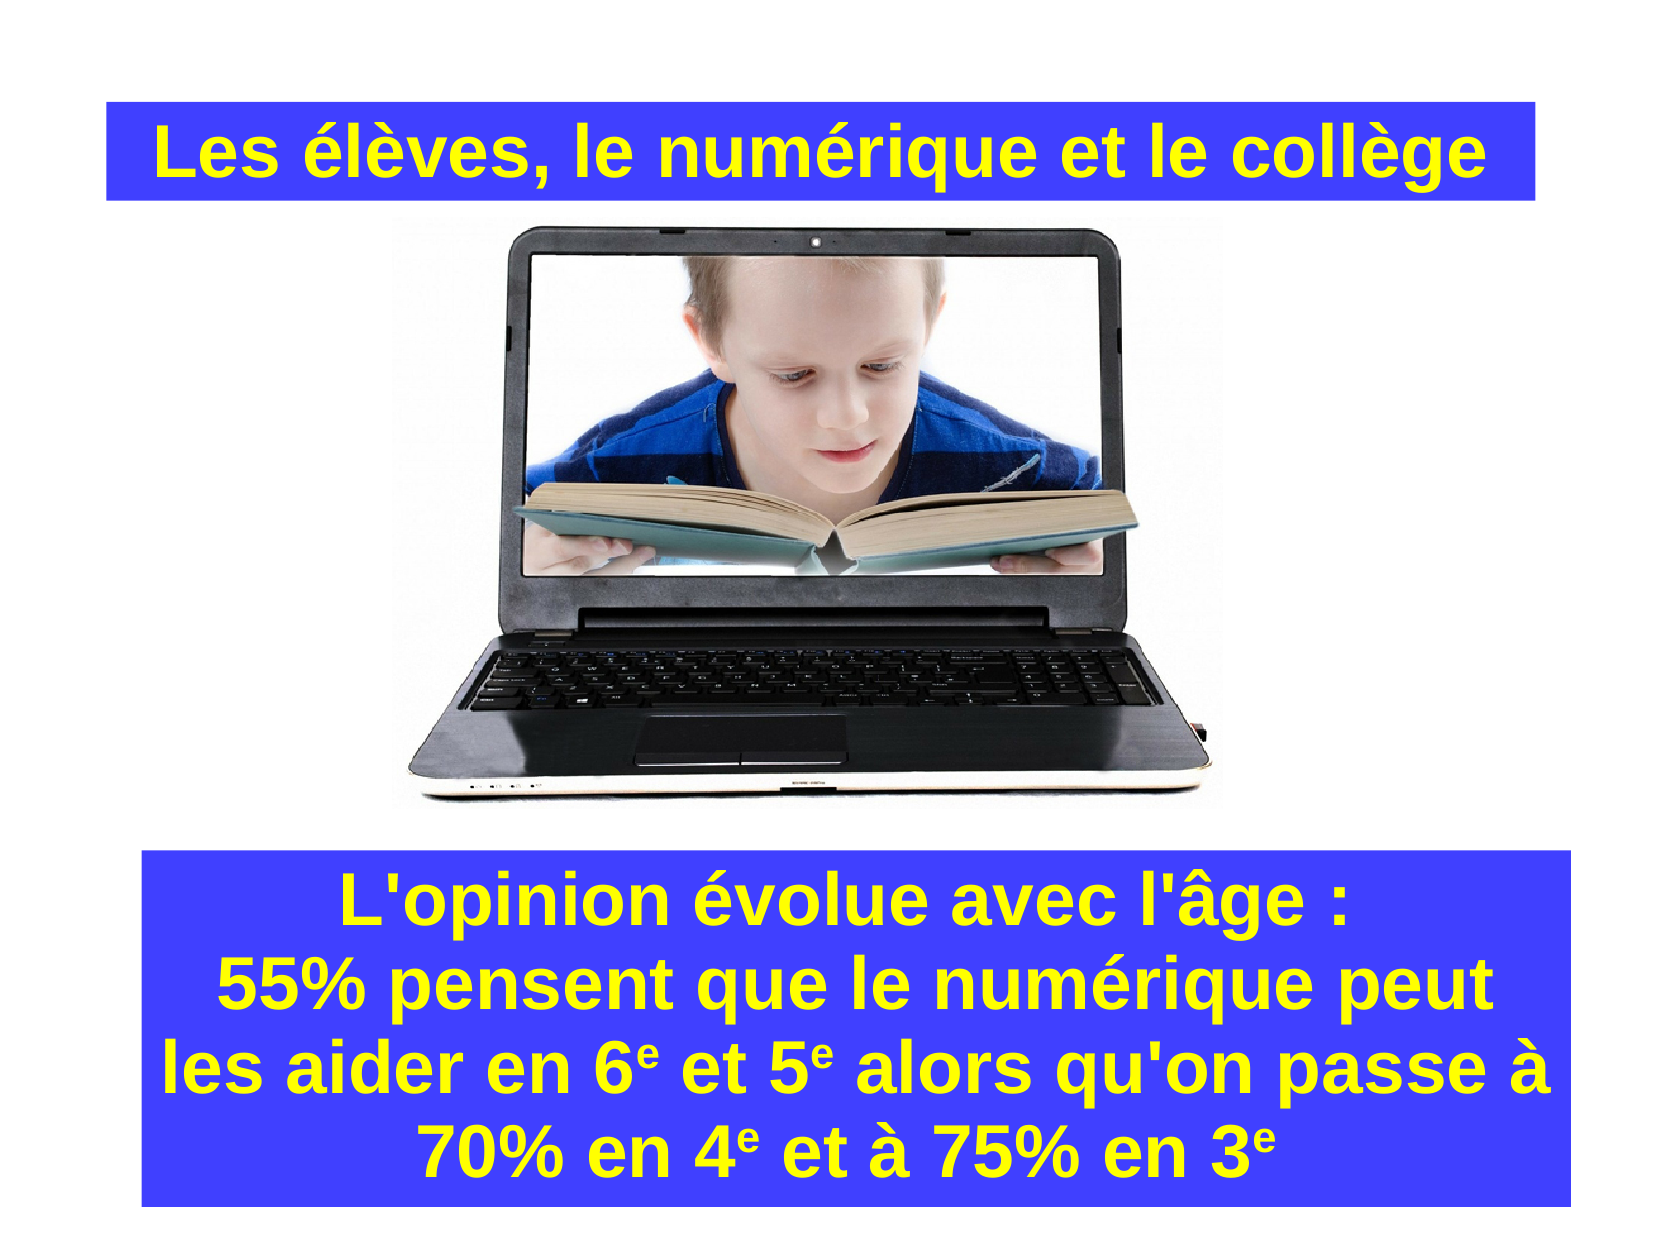

Les élèves, le numérique et le collège
L'opinion évolue avec l'âge :
55% pensent que le numérique peut les aider en 6e et 5e alors qu'on passe à 70% en 4e et à 75% en 3e